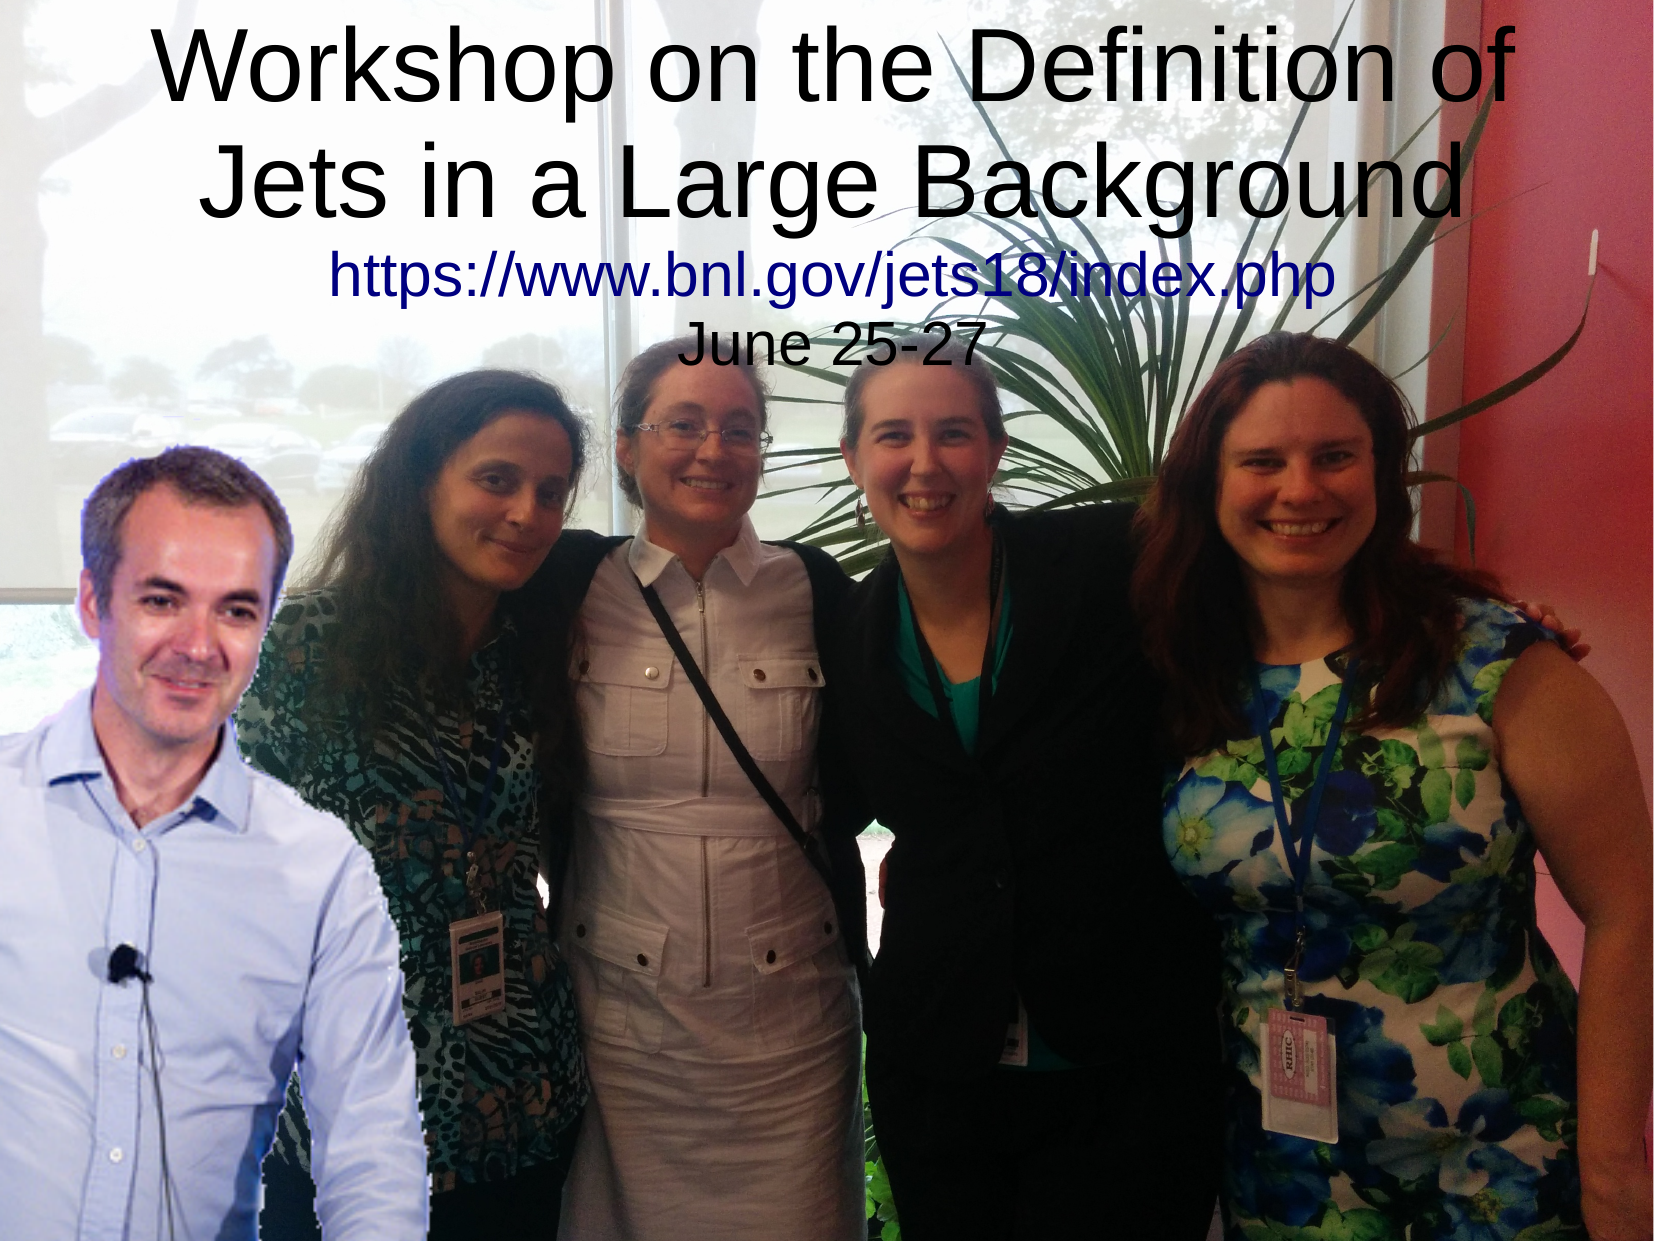

Workshop on the Definition of Jets in a Large Background
https://www.bnl.gov/jets18/index.php
June 25-27